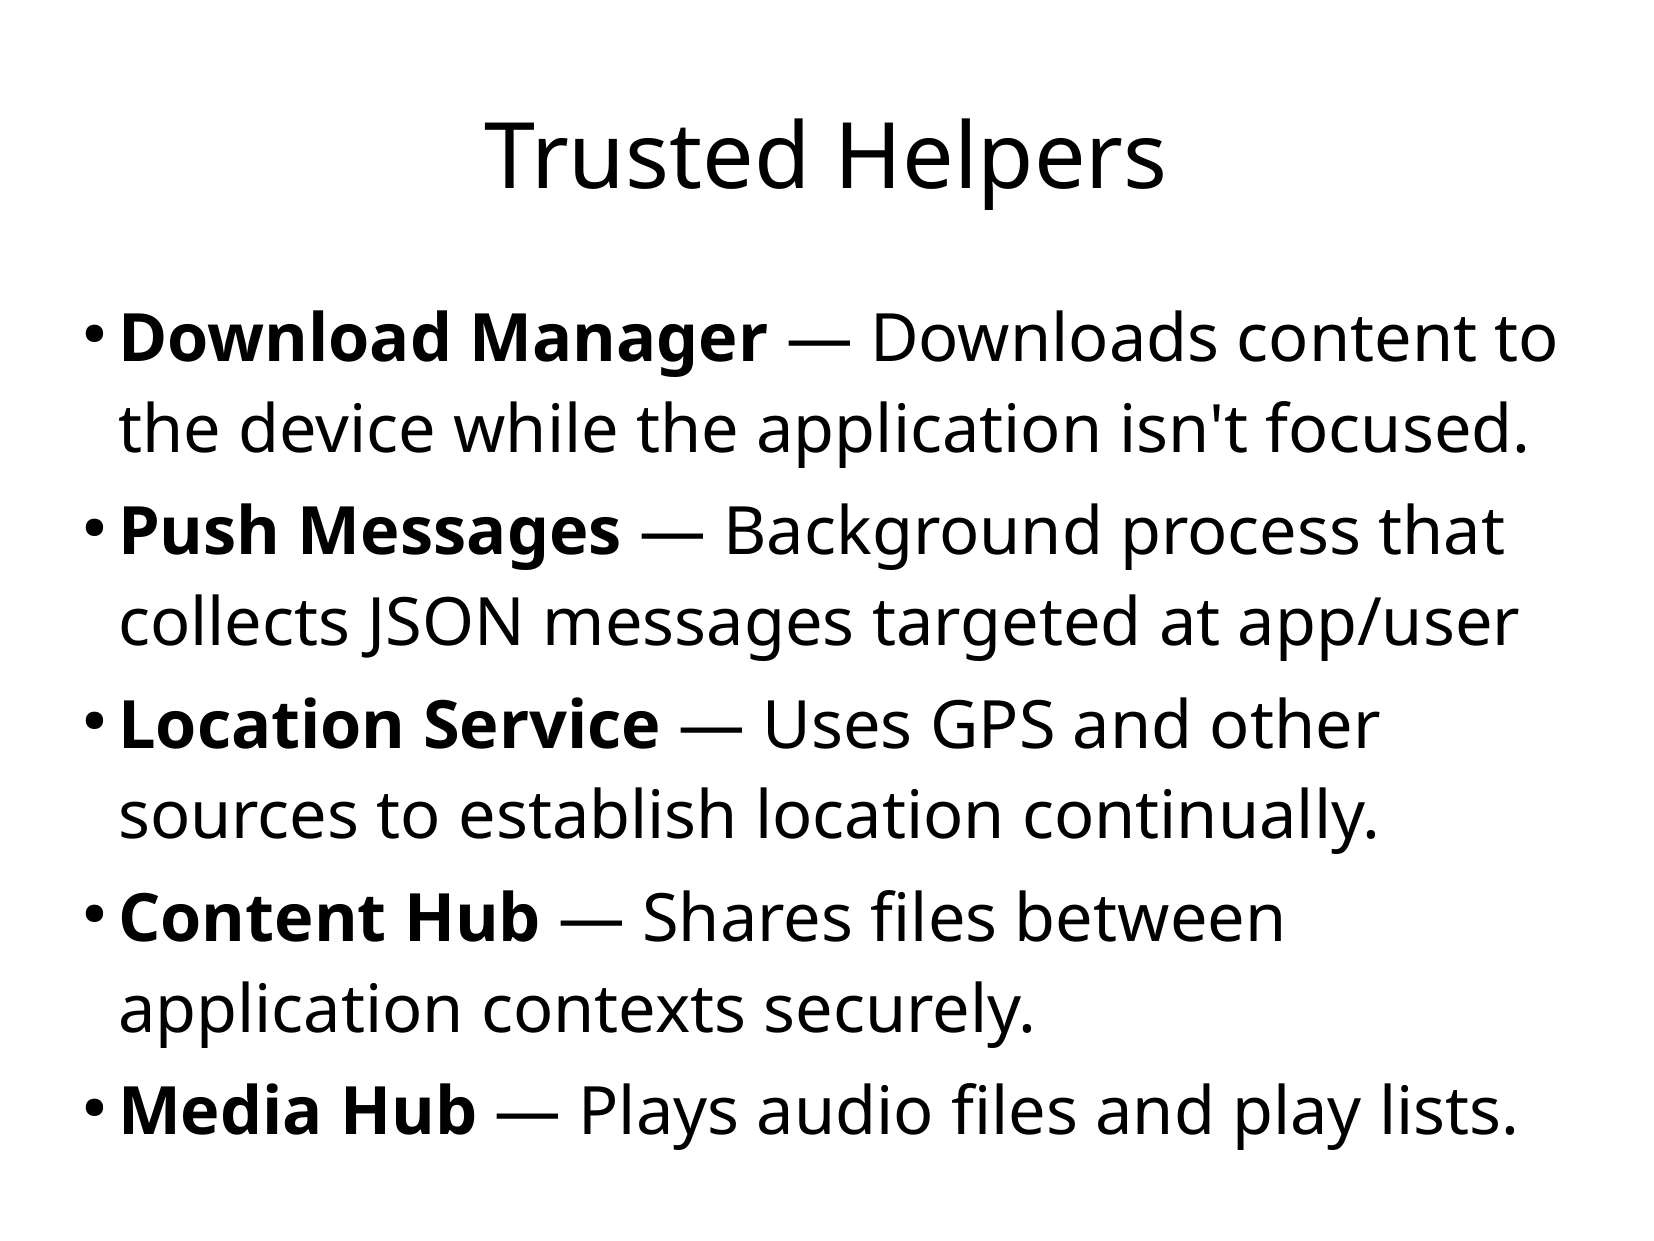

# Trusted Helpers
Download Manager — Downloads content to the device while the application isn't focused.
Push Messages — Background process that collects JSON messages targeted at app/user
Location Service — Uses GPS and other sources to establish location continually.
Content Hub — Shares files between application contexts securely.
Media Hub — Plays audio files and play lists.